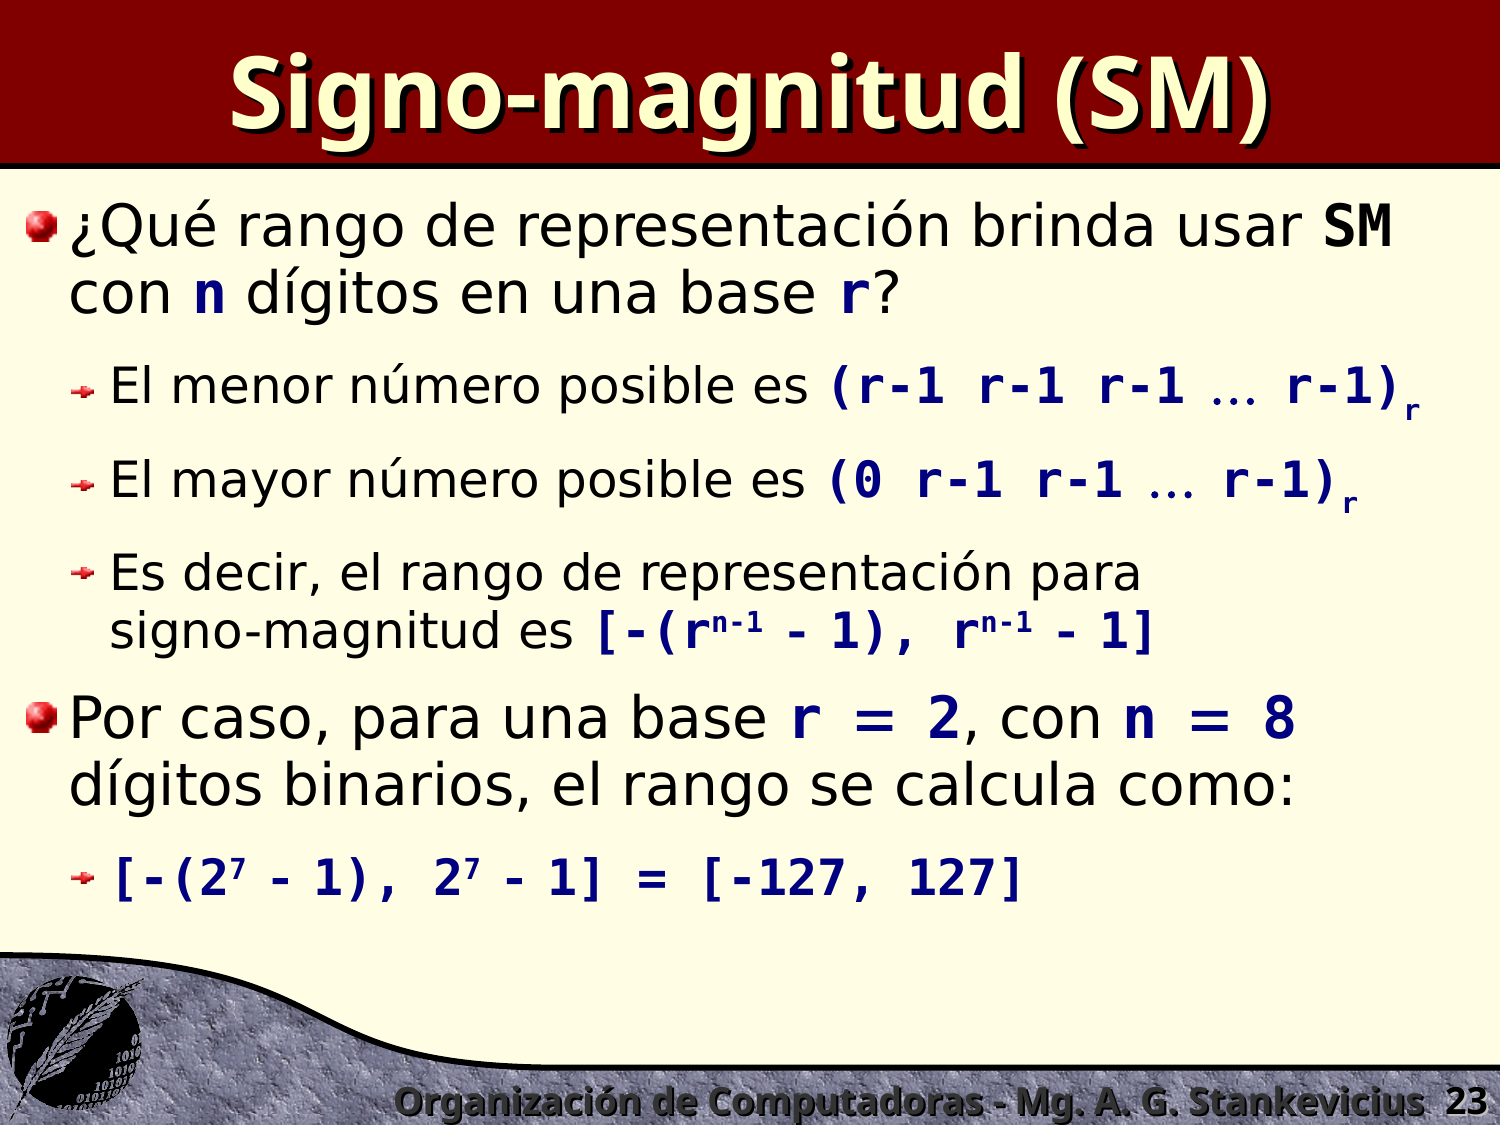

# Signo-magnitud (SM)
¿Qué rango de representación brinda usar SM con n dígitos en una base r?
El menor número posible es (r-1 r-1 r-1 … r-1)r
El mayor número posible es (0 r-1 r-1 … r-1)r
Es decir, el rango de representación para
signo-magnitud es [-(rn-1 - 1), rn-1 - 1]
Por caso, para una base r = 2, con n = 8 dígitos binarios, el rango se calcula como:
[-(27 - 1), 27 - 1] = [-127, 127]
23